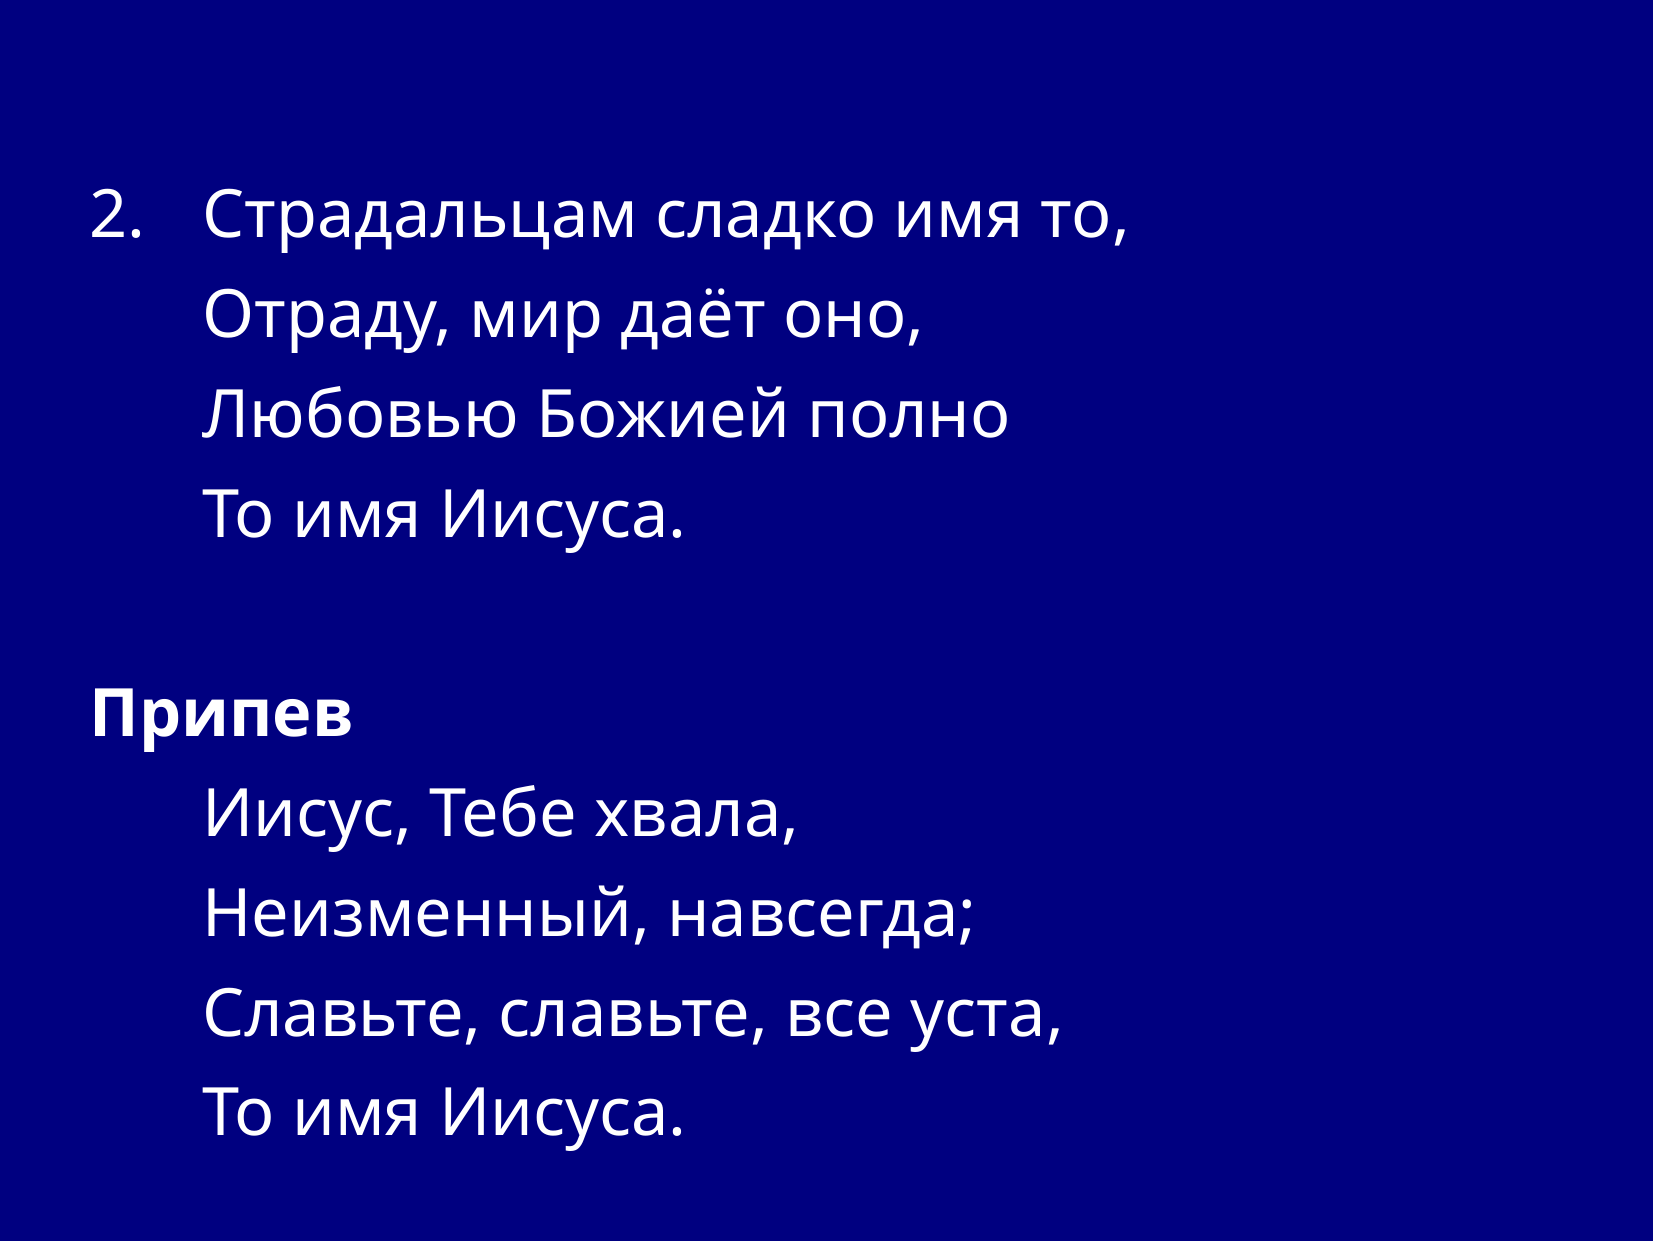

2.	Страдальцам сладко имя то,
	Отраду, мир даёт оно,
	Любовью Божией полно
	То имя Иисуса.
Припев
	Иисус, Тебе хвала,
	Неизменный, навсегда;
	Славьте, славьте, все уста,
	То имя Иисуса.